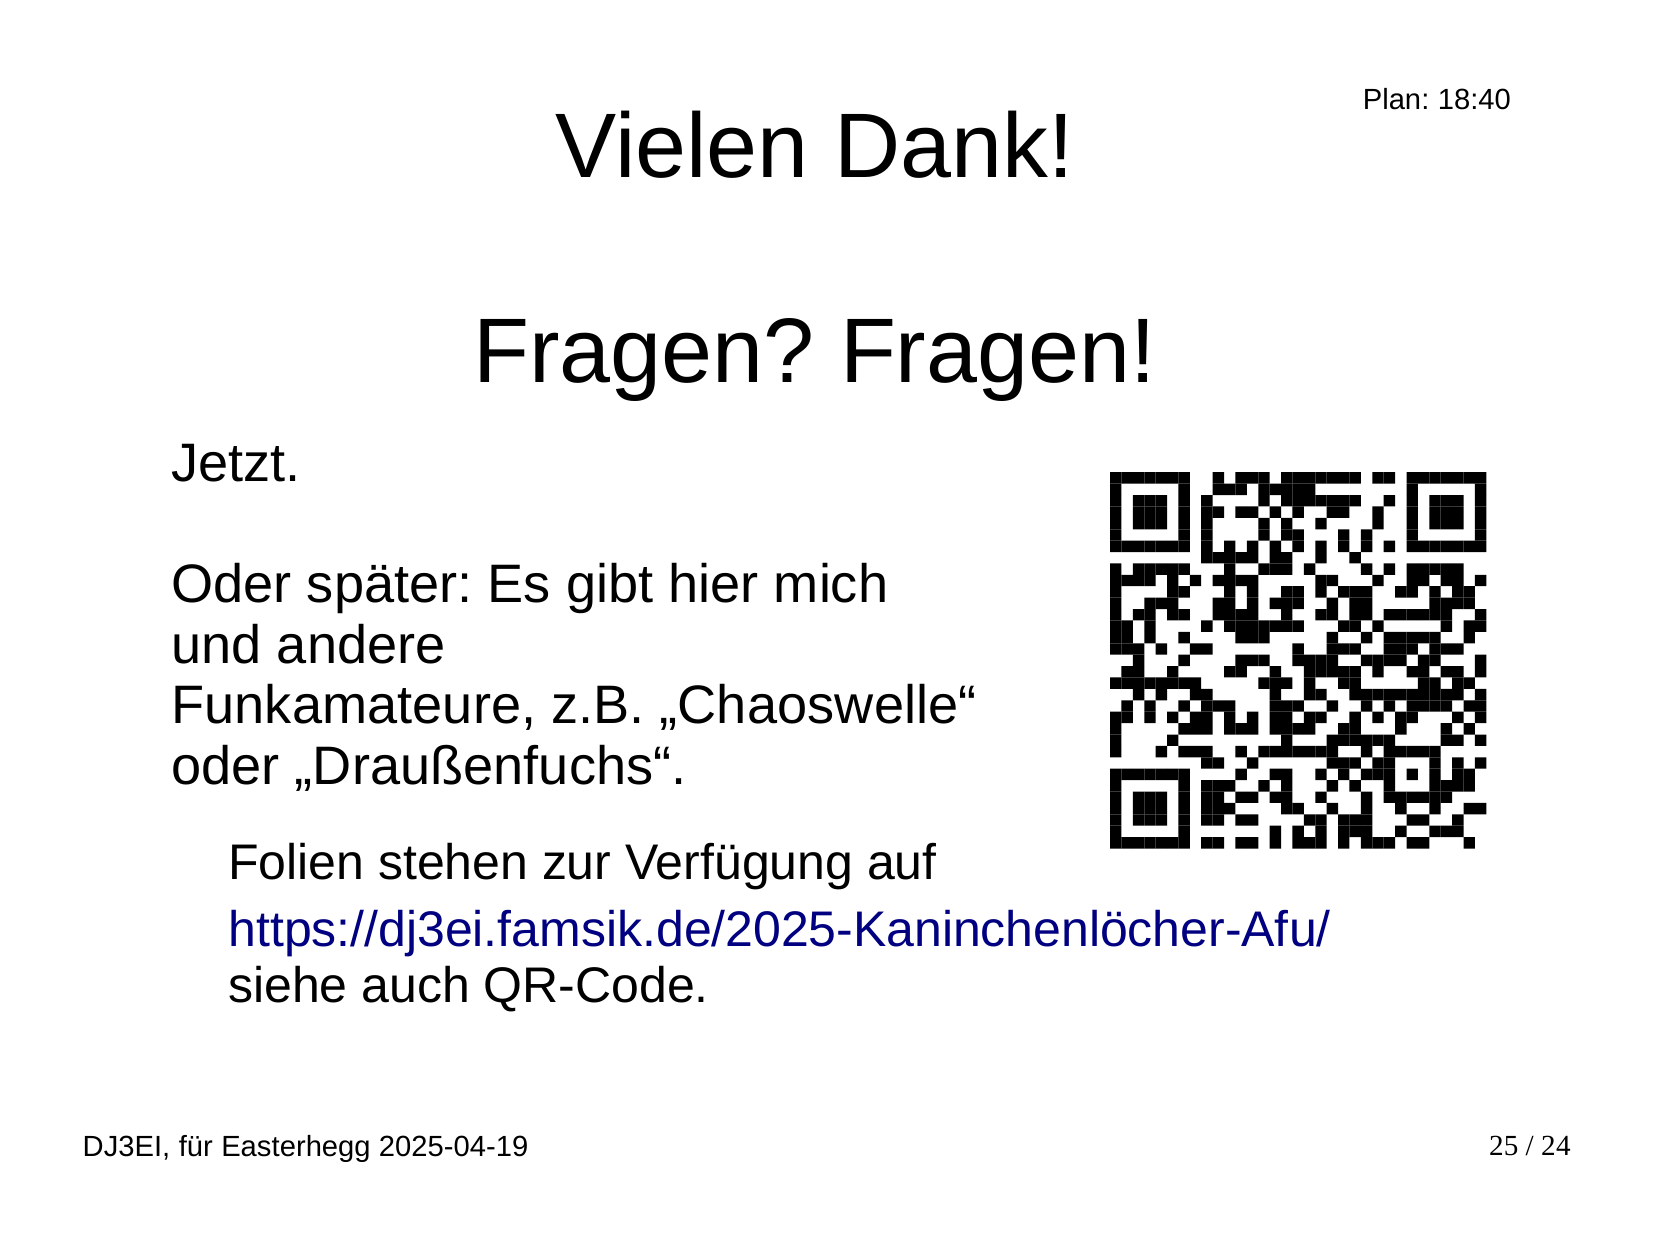

Plan: 18:40
# Vielen Dank! Fragen? Fragen!
Jetzt.
Oder später: Es gibt hier mich
und andere
Funkamateure, z.B. „Chaoswelle“
oder „Draußenfuchs“.
Folien stehen zur Verfügung auf
https://dj3ei.famsik.de/2025-Kaninchenlöcher-Afu/
siehe auch QR-Code.
25